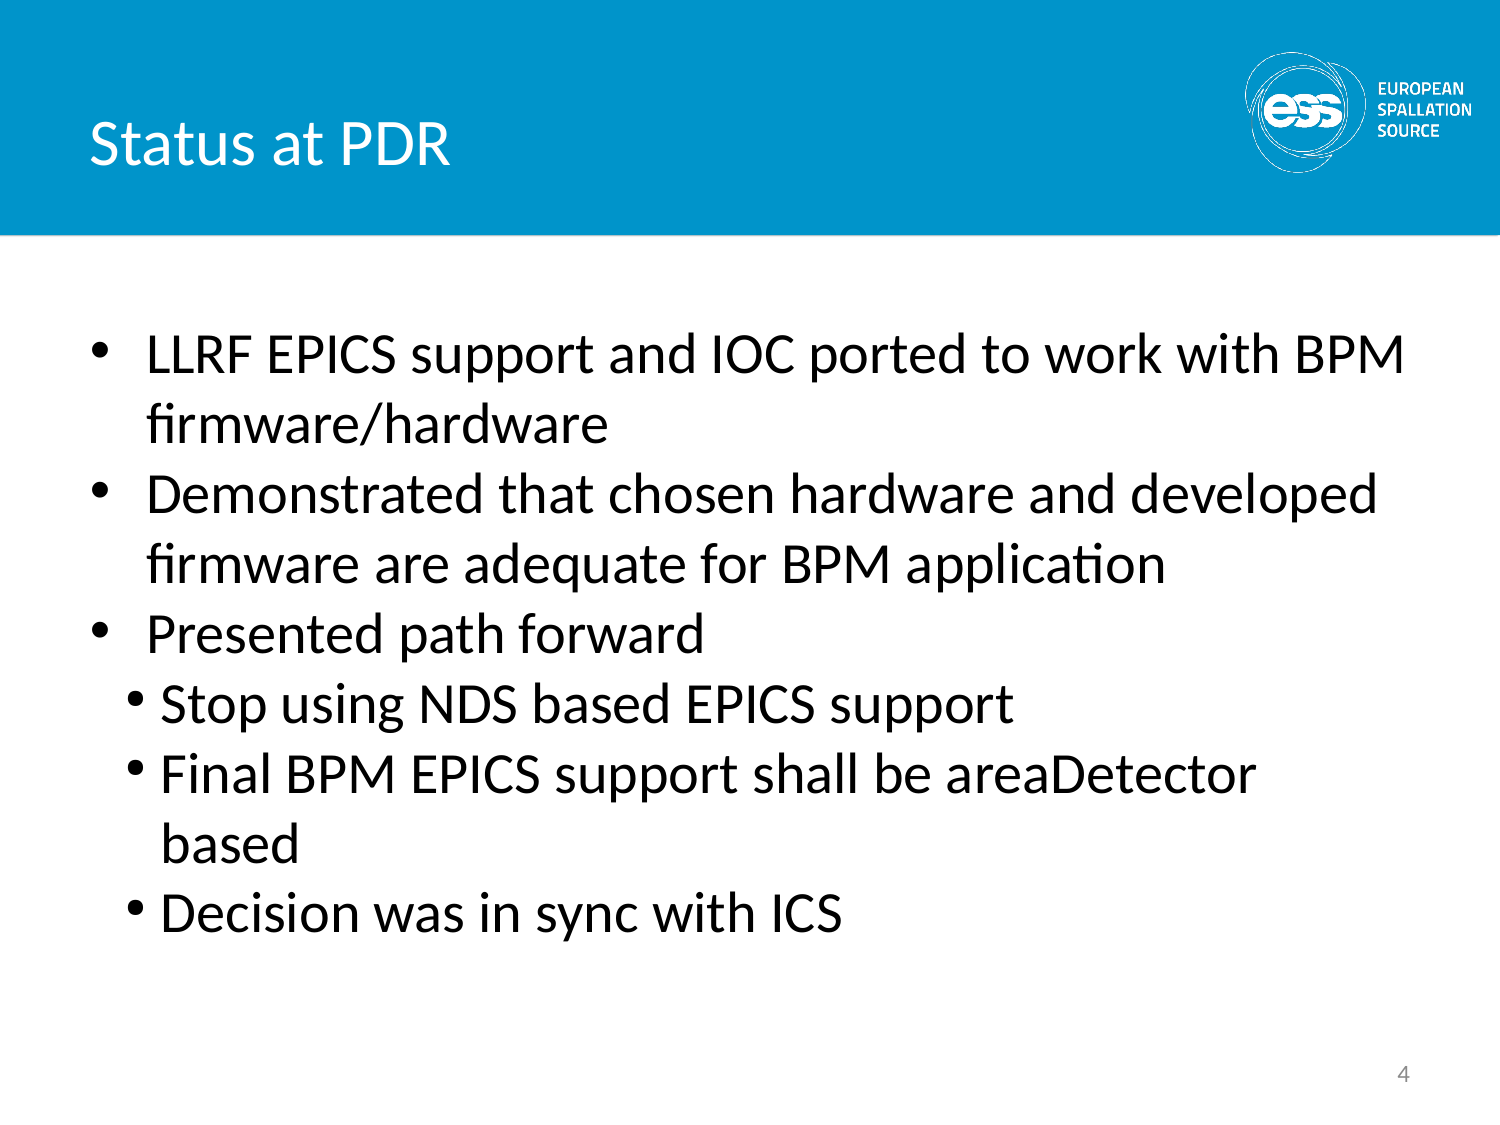

Status at PDR
LLRF EPICS support and IOC ported to work with BPM firmware/hardware
Demonstrated that chosen hardware and developed firmware are adequate for BPM application
Presented path forward
Stop using NDS based EPICS support
Final BPM EPICS support shall be areaDetector based
Decision was in sync with ICS